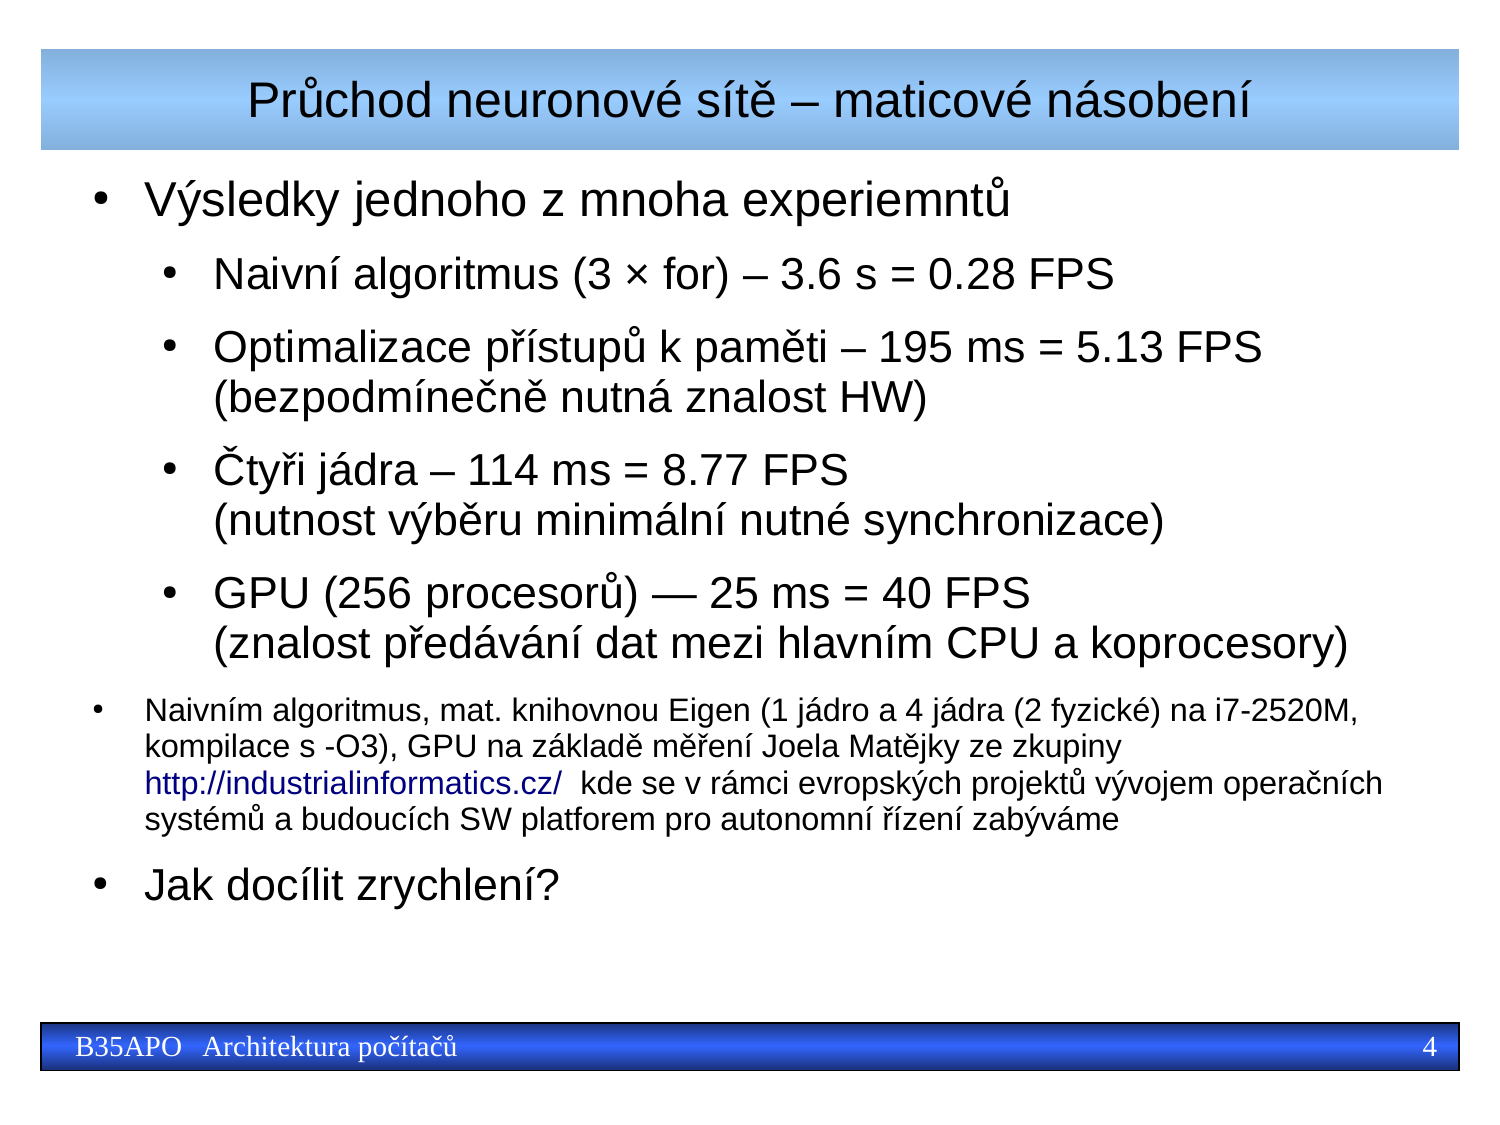

# Průchod neuronové sítě – maticové násobení
Výsledky jednoho z mnoha experiemntů
Naivní algoritmus (3 × for) – 3.6 s = 0.28 FPS
Optimalizace přístupů k paměti – 195 ms = 5.13 FPS
(bezpodmínečně nutná znalost HW)
Čtyři jádra – 114 ms = 8.77 FPS
(nutnost výběru minimální nutné synchronizace)
GPU (256 procesorů) — 25 ms = 40 FPS
(znalost předávání dat mezi hlavním CPU a koprocesory)
Naivním algoritmus, mat. knihovnou Eigen (1 jádro a 4 jádra (2 fyzické) na i7-2520M, kompilace s -O3), GPU na základě měření Joela Matějky ze zkupiny http://industrialinformatics.cz/ kde se v rámci evropských projektů vývojem operačních systémů a budoucích SW platforem pro autonomní řízení zabýváme
Jak docílit zrychlení?
B35APO Architektura počítačů
4